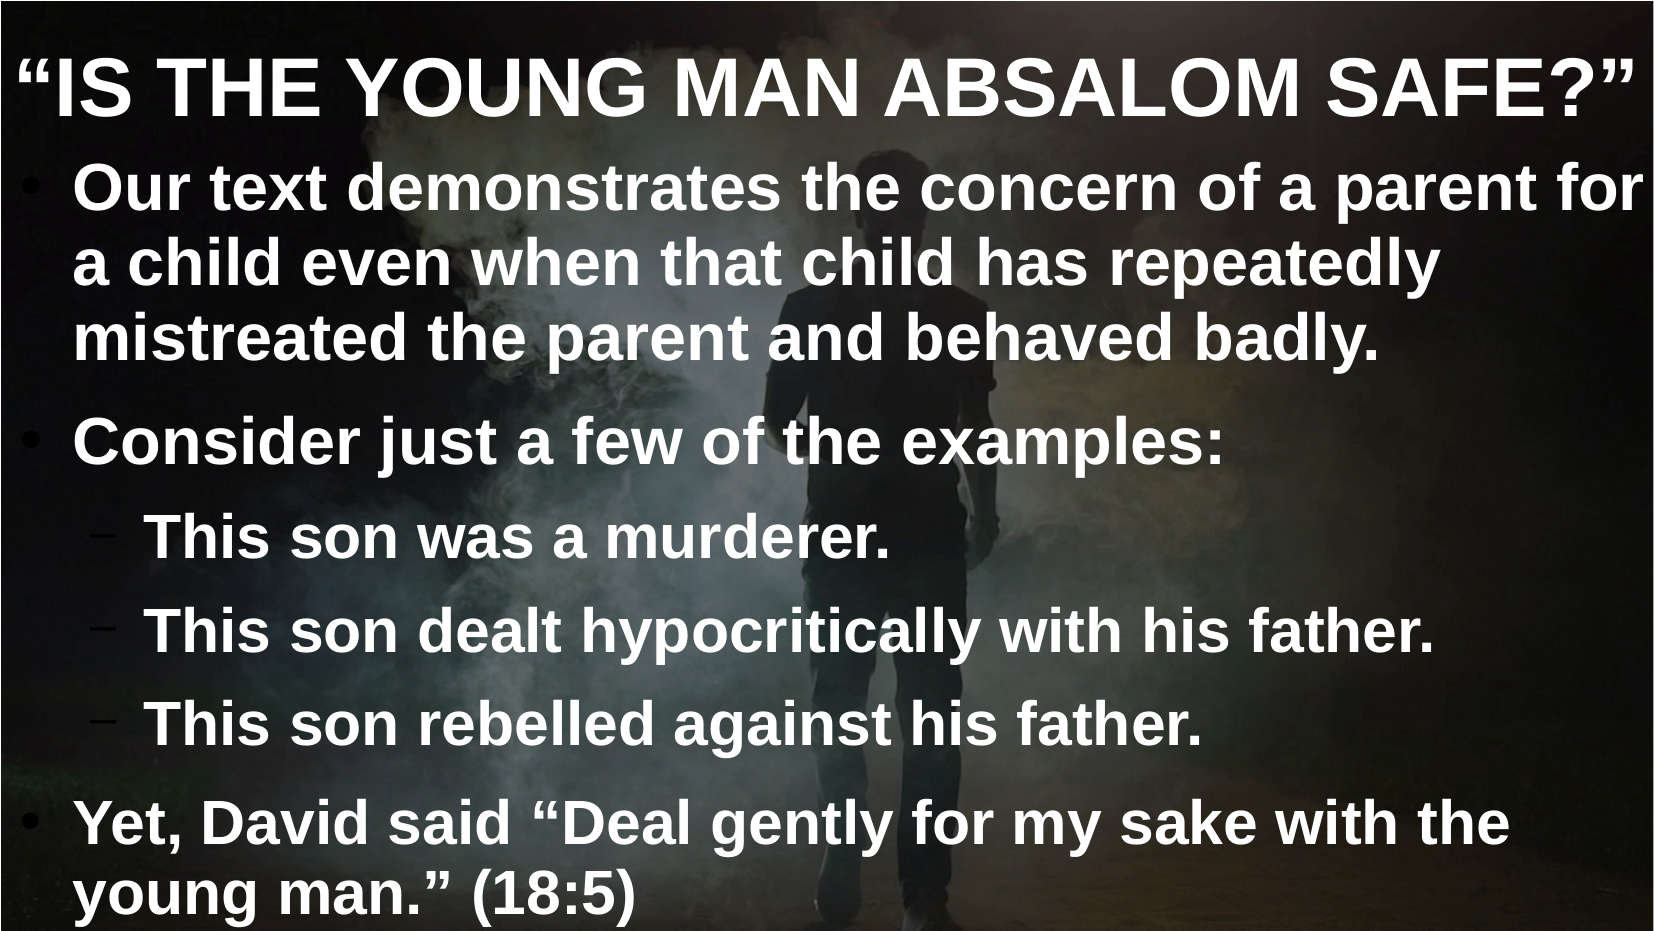

# “IS THE YOUNG MAN ABSALOM SAFE?”
Our text demonstrates the concern of a parent for a child even when that child has repeatedly mistreated the parent and behaved badly.
Consider just a few of the examples:
This son was a murderer.
This son dealt hypocritically with his father.
This son rebelled against his father.
Yet, David said “Deal gently for my sake with the young man.” (18:5)